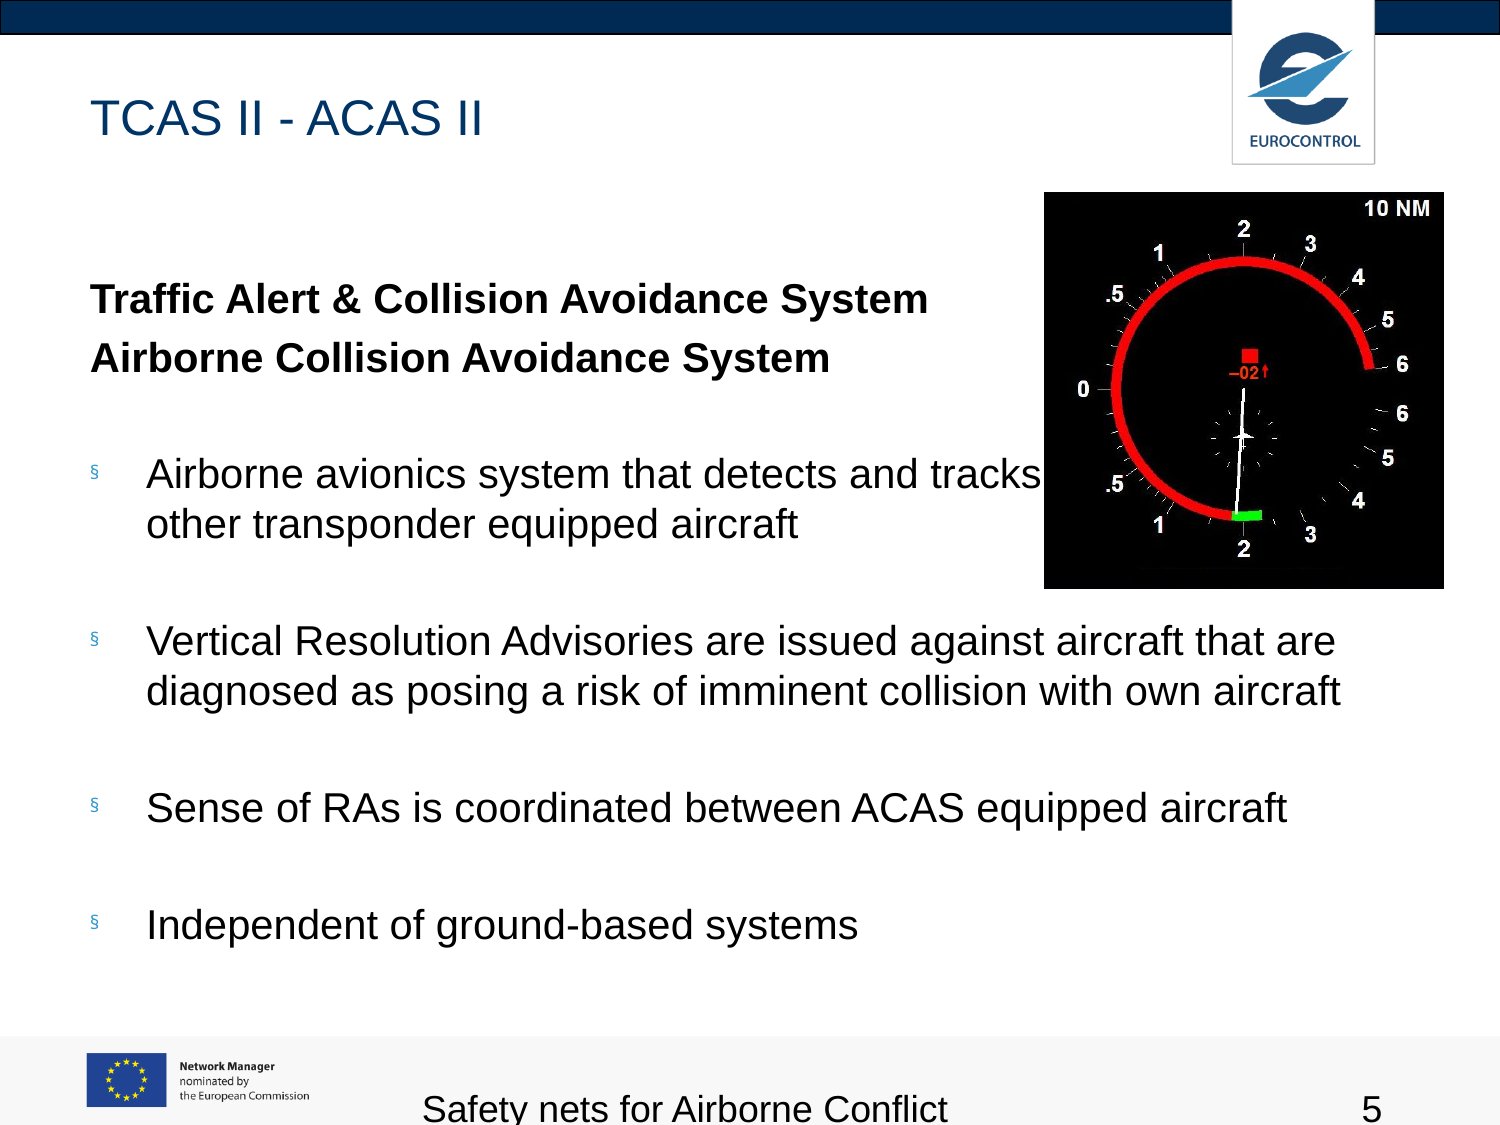

# TCAS II - ACAS II
Traffic Alert & Collision Avoidance System
Airborne Collision Avoidance System
Airborne avionics system that detects and tracks
other transponder equipped aircraft
Vertical Resolution Advisories are issued against aircraft that are diagnosed as posing a risk of imminent collision with own aircraft
Sense of RAs is coordinated between ACAS equipped aircraft
Independent of ground-based systems
Safety nets for Airborne Conflict